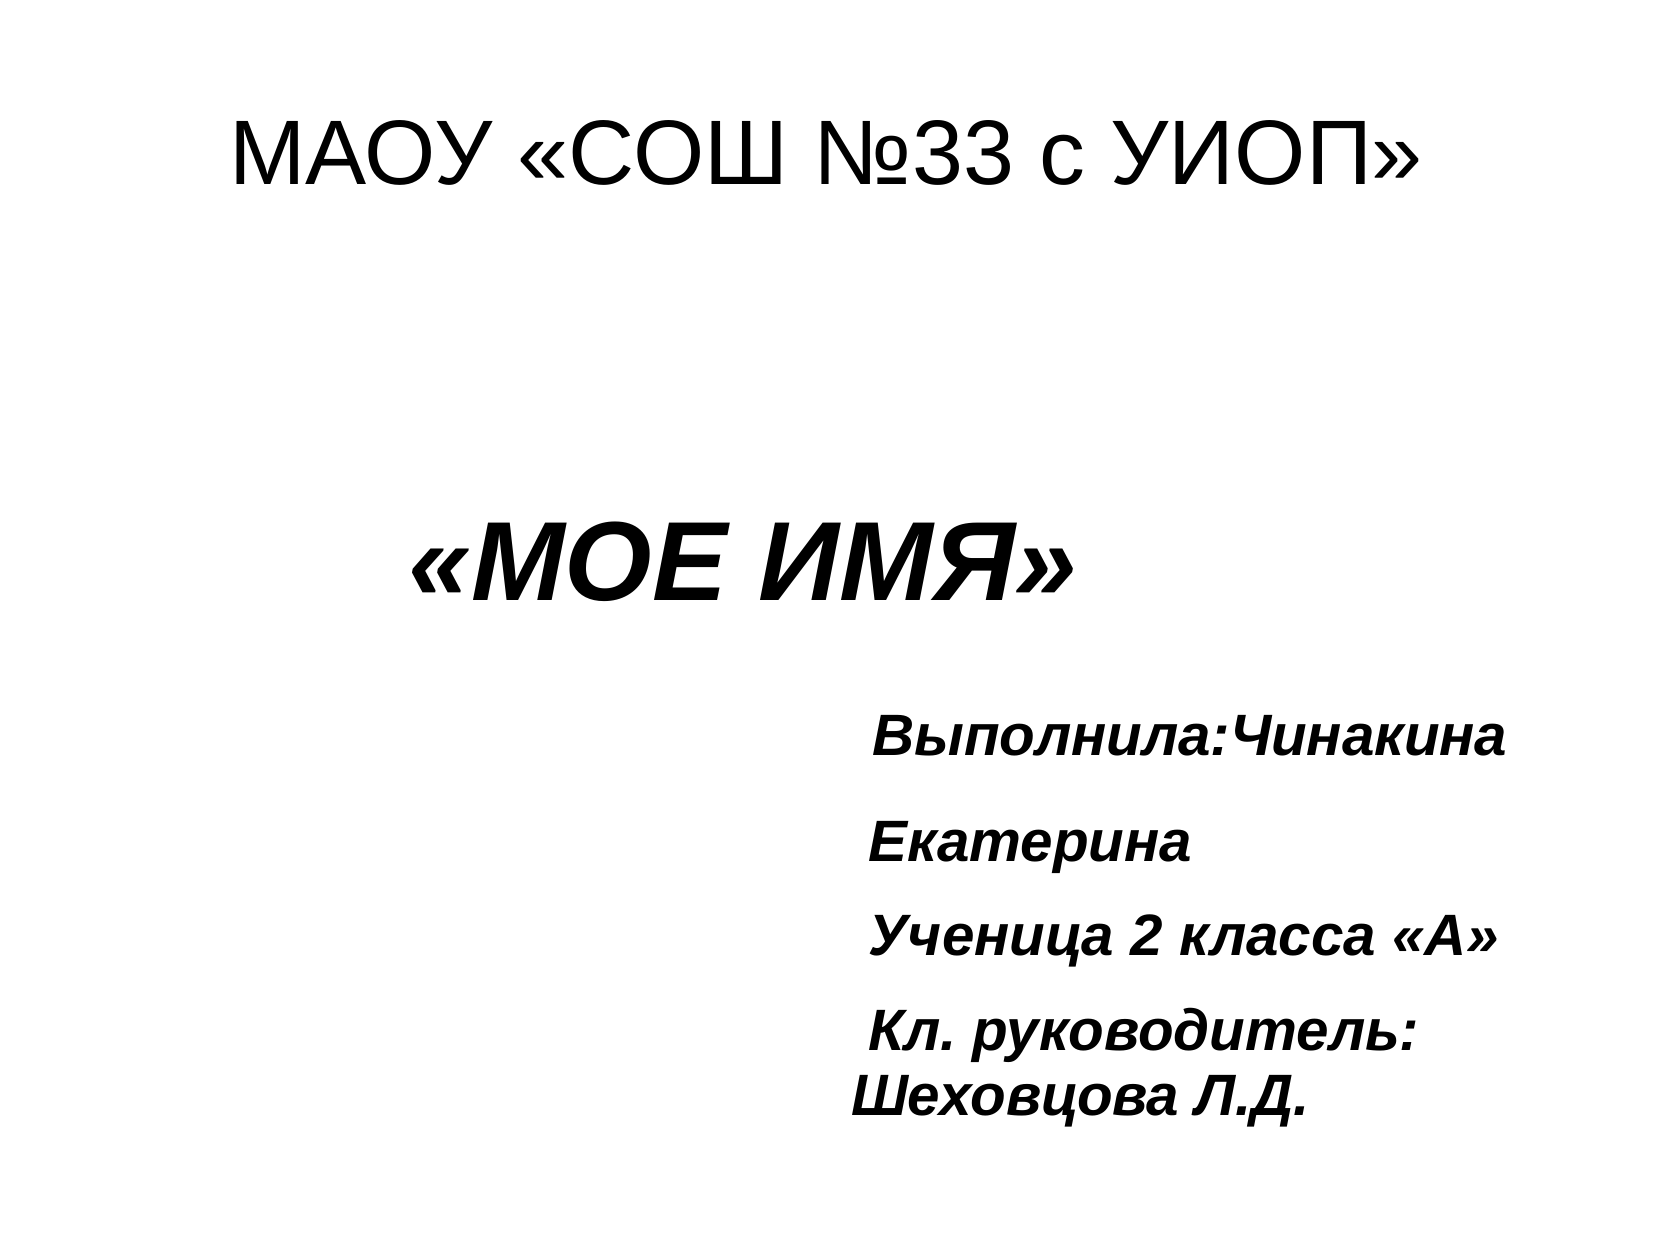

# МАОУ «СОШ №33 с УИОП»
 «МОЕ ИМЯ»
 Выполнила:Чинакина
 Екатерина
 Ученица 2 класса «А»
 Кл. руководитель: Шеховцова Л.Д.